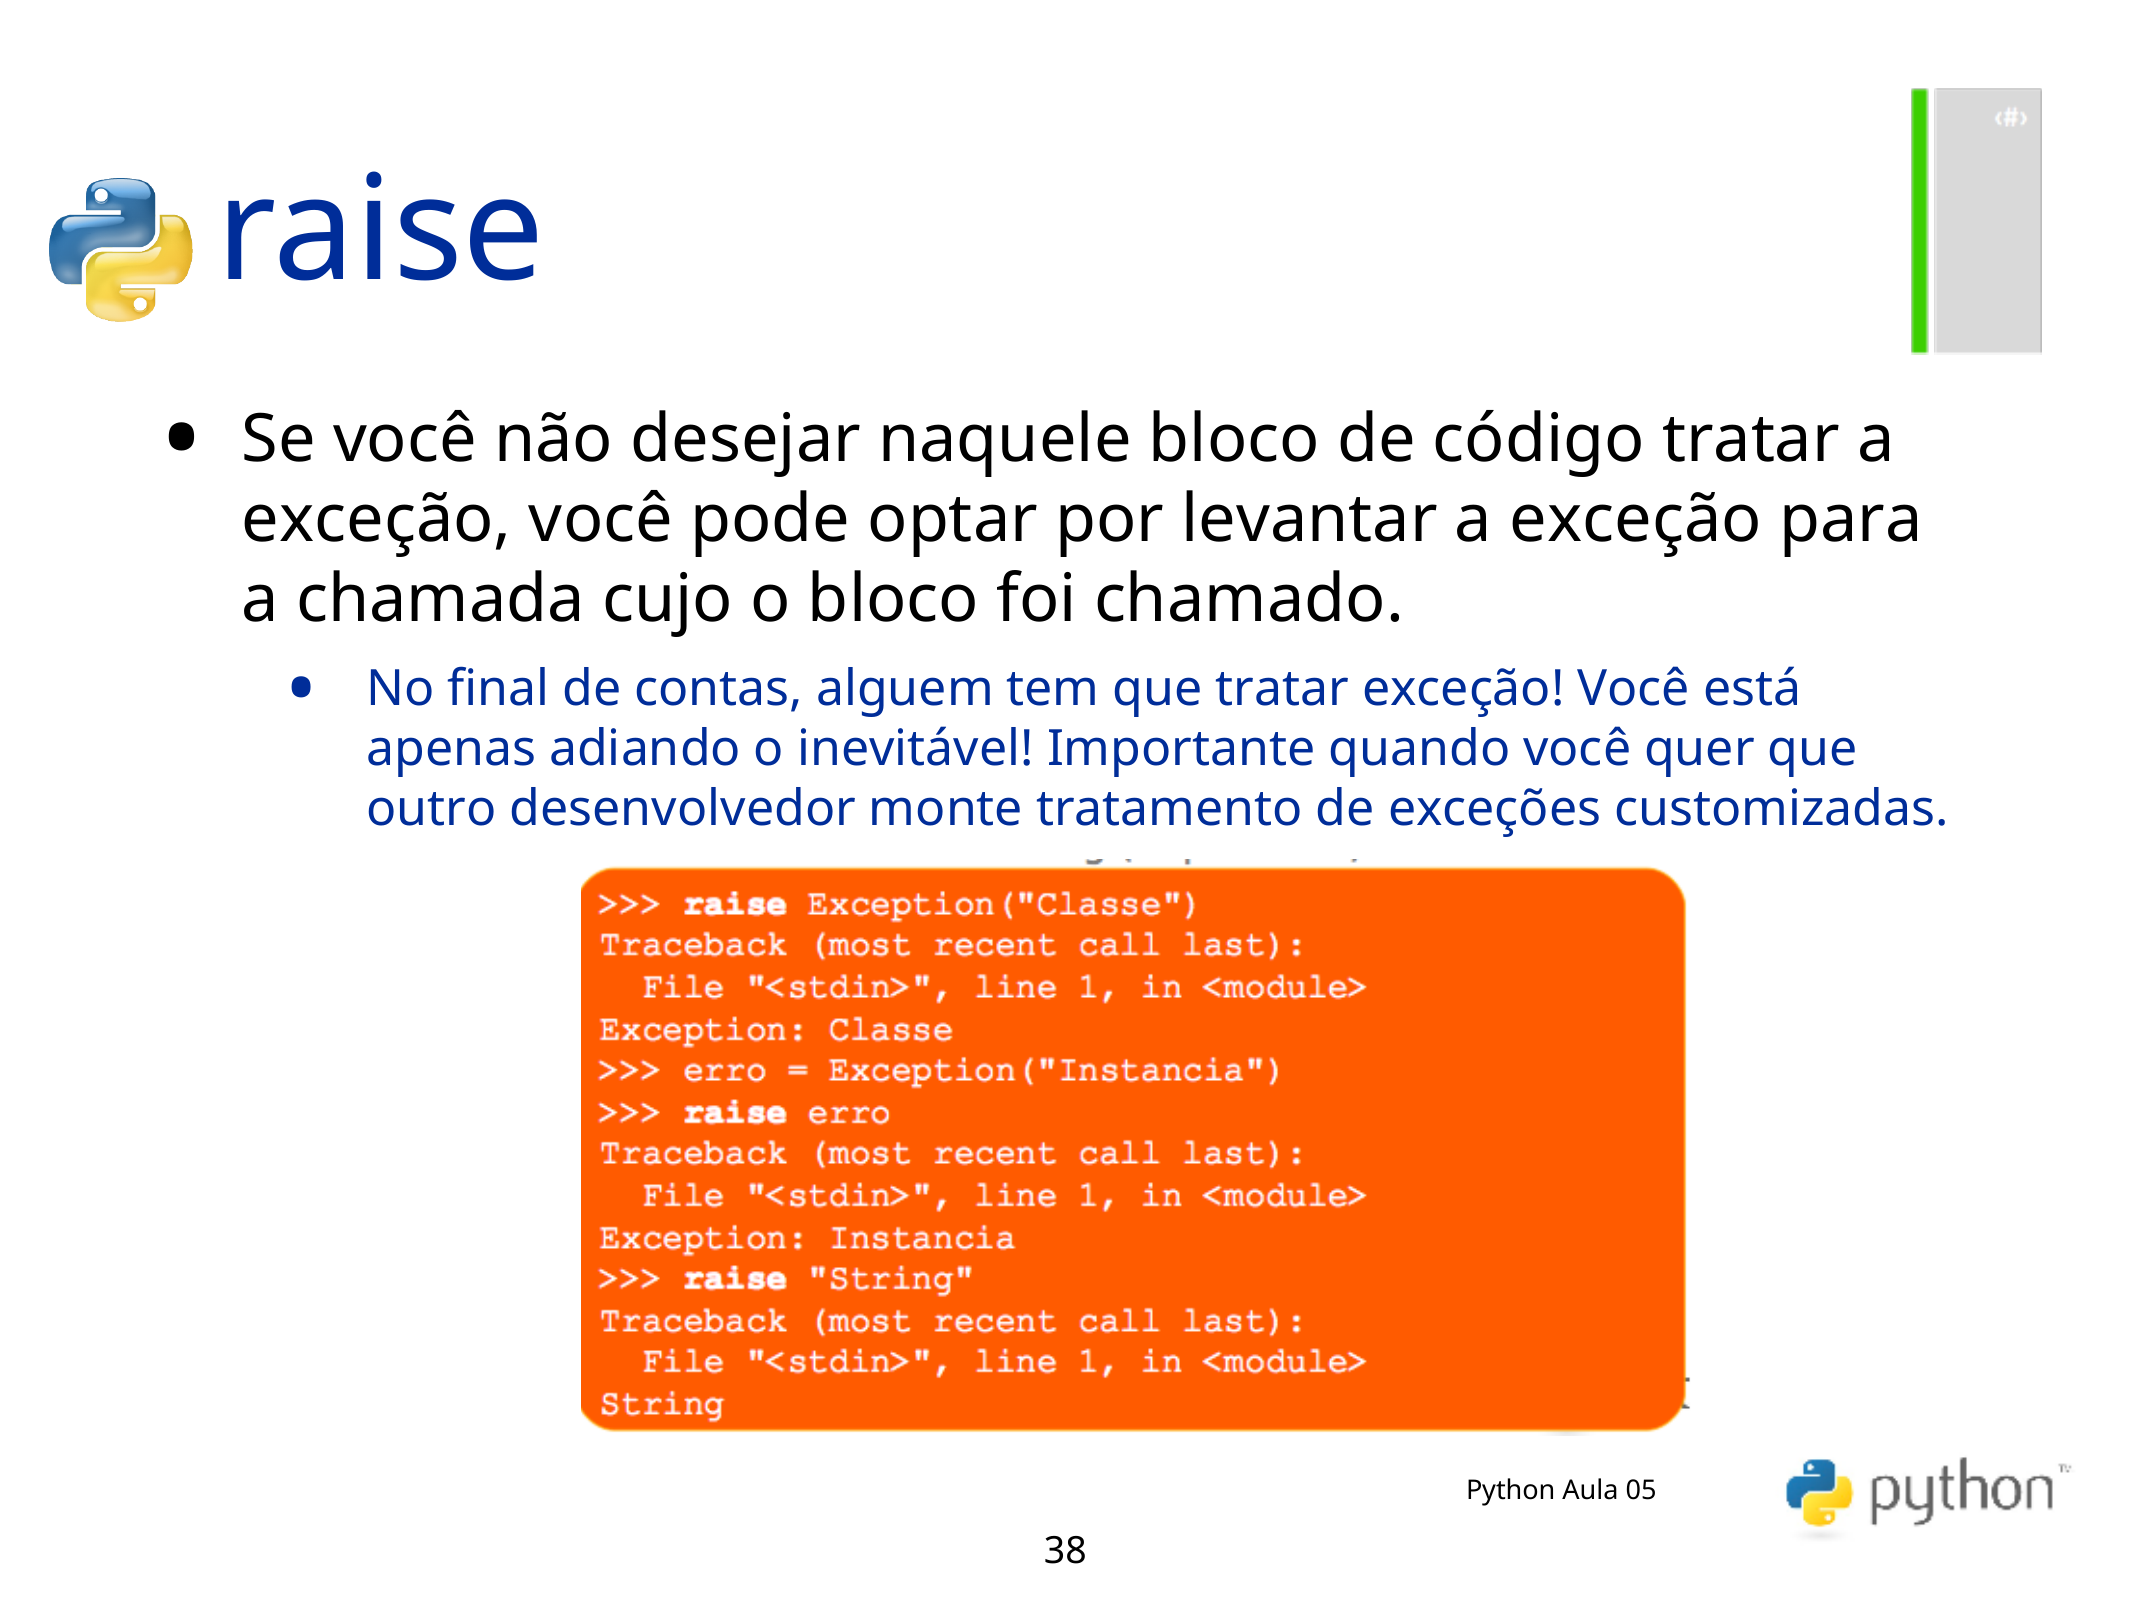

# raise
Se você não desejar naquele bloco de código tratar a exceção, você pode optar por levantar a exceção para a chamada cujo o bloco foi chamado.
No final de contas, alguem tem que tratar exceção! Você está apenas adiando o inevitável! Importante quando você quer que outro desenvolvedor monte tratamento de exceções customizadas.
Python Aula 05